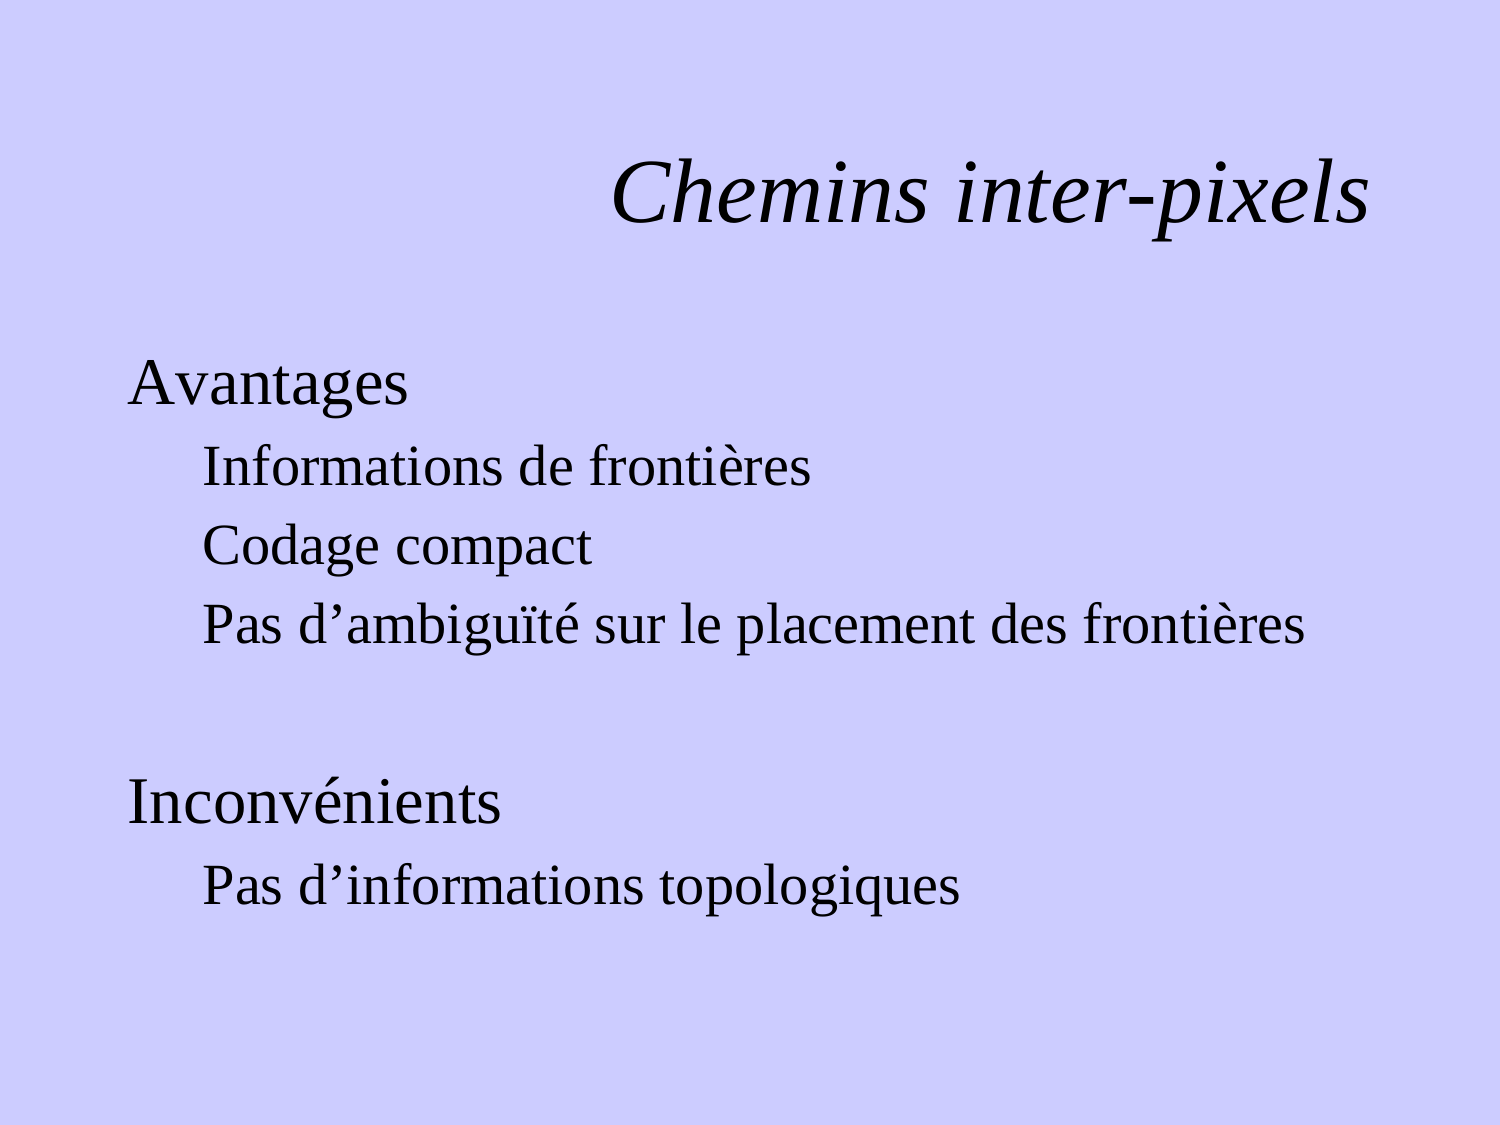

# Chemins inter-pixels
Avantages
Informations de frontières
Codage compact
Pas d’ambiguïté sur le placement des frontières
Inconvénients
Pas d’informations topologiques